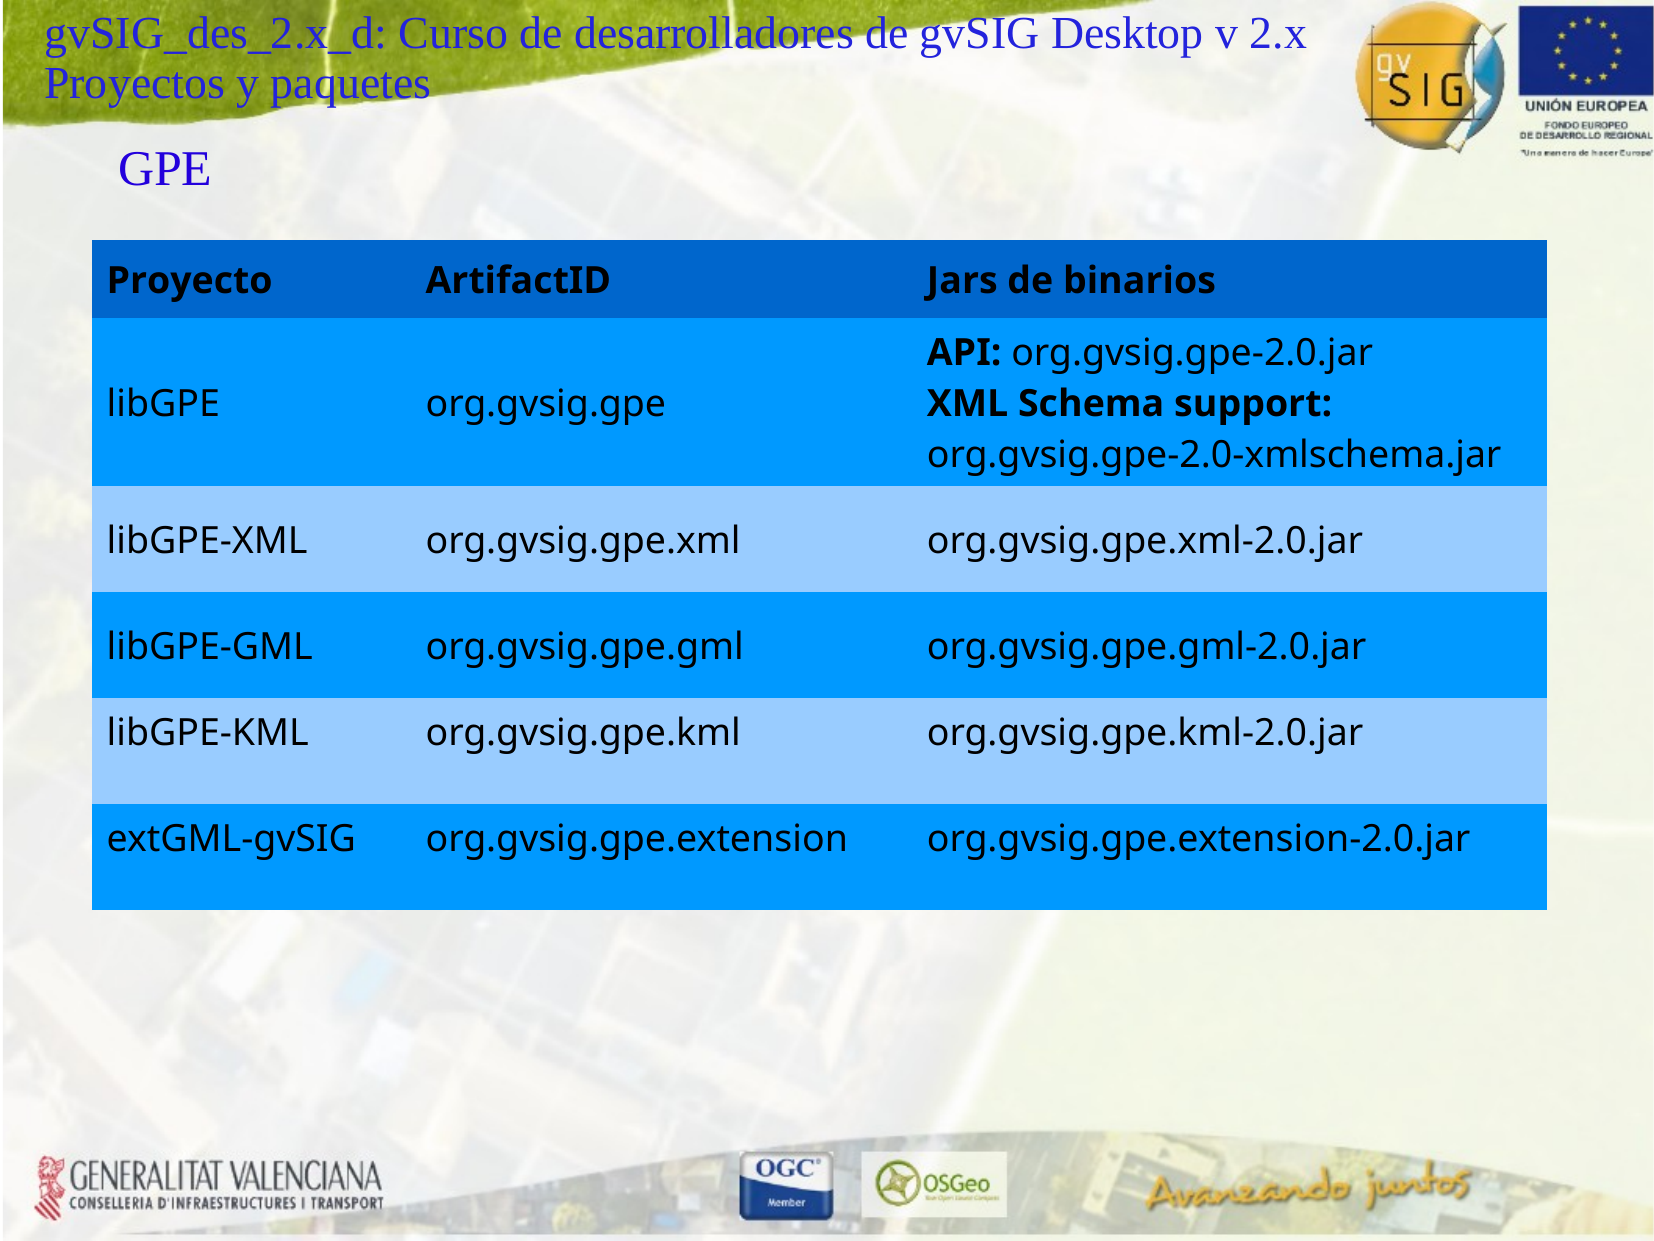

# GPE
| Proyecto | ArtifactID | Jars de binarios |
| --- | --- | --- |
| libGPE | org.gvsig.gpe | API: org.gvsig.gpe-2.0.jar XML Schema support: org.gvsig.gpe-2.0-xmlschema.jar |
| libGPE-XML | org.gvsig.gpe.xml | org.gvsig.gpe.xml-2.0.jar |
| libGPE-GML | org.gvsig.gpe.gml | org.gvsig.gpe.gml-2.0.jar |
| libGPE-KML | org.gvsig.gpe.kml | org.gvsig.gpe.kml-2.0.jar |
| extGML-gvSIG | org.gvsig.gpe.extension | org.gvsig.gpe.extension-2.0.jar |